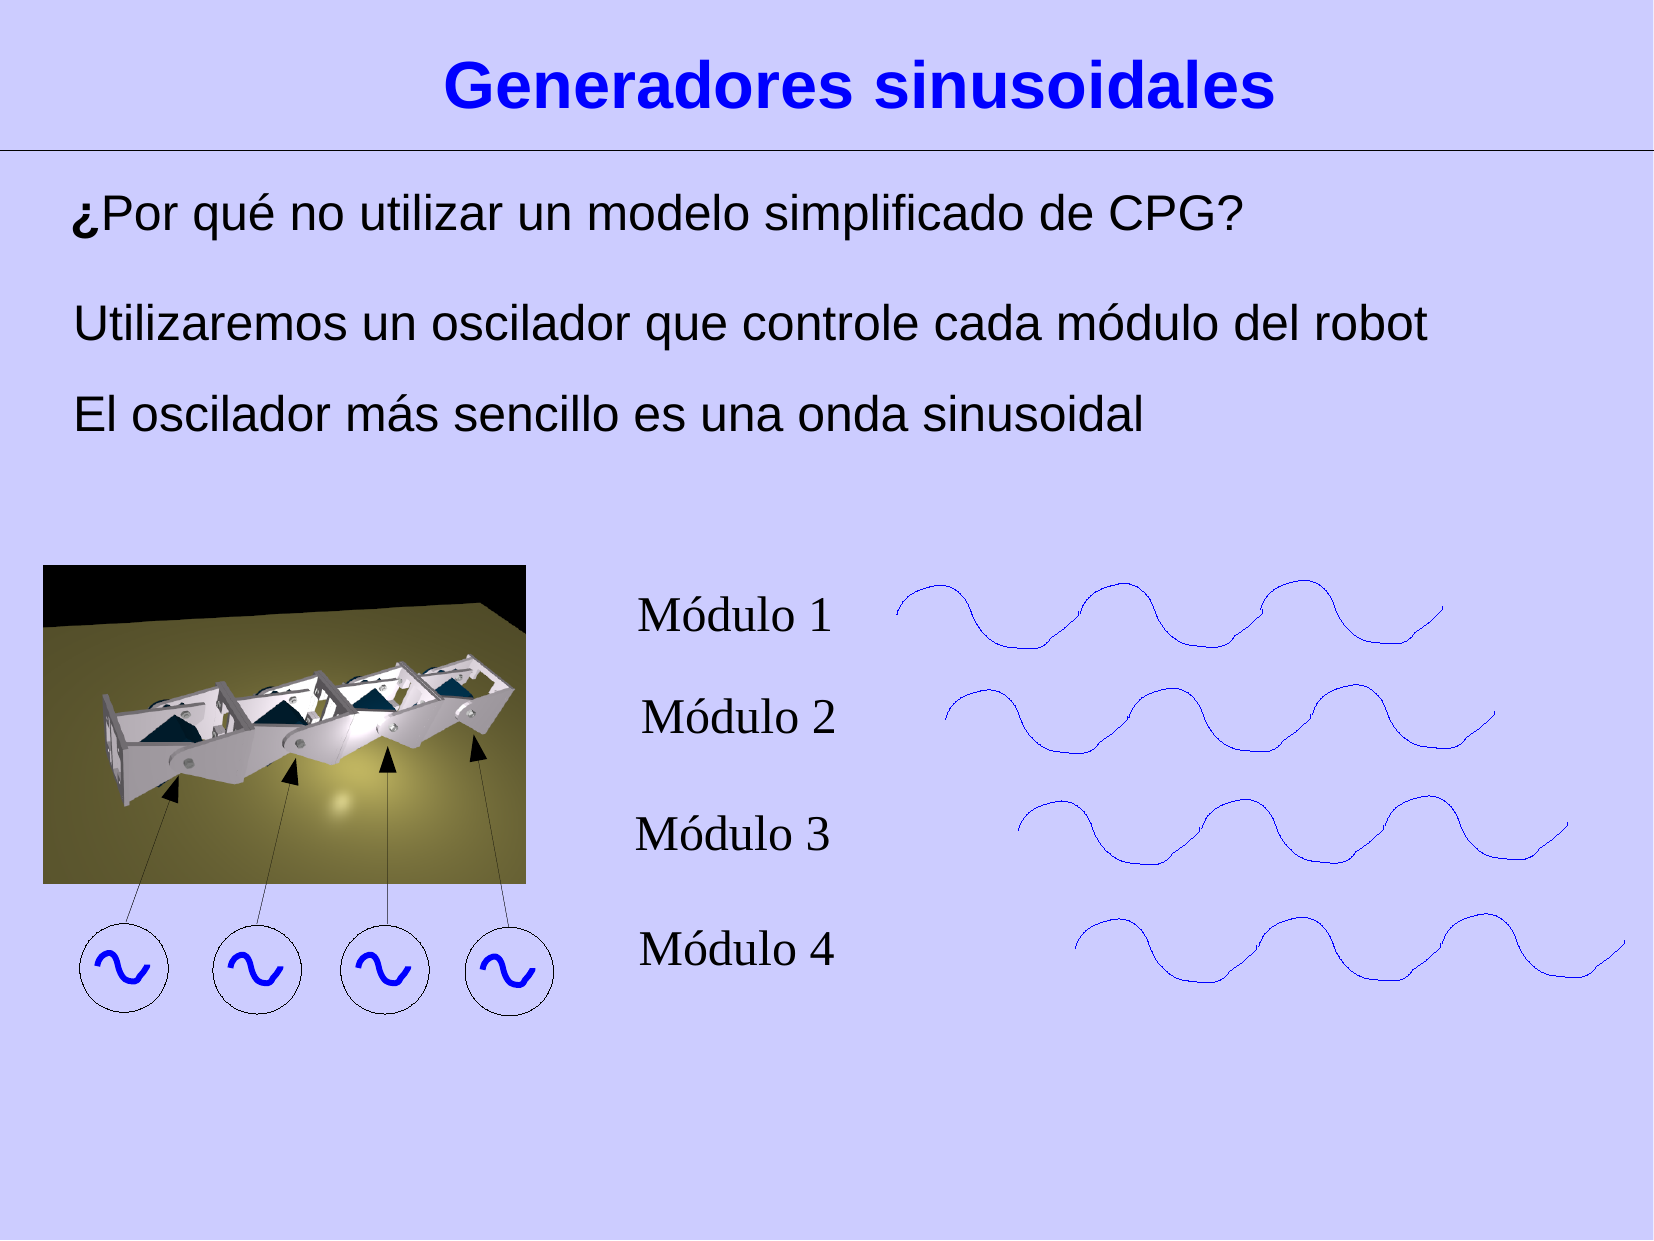

# Generadores sinusoidales
 ¿Por qué no utilizar un modelo simplificado de CPG?
 Utilizaremos un oscilador que controle cada módulo del robot
 El oscilador más sencillo es una onda sinusoidal
Módulo 1
Módulo 2
Módulo 3
Módulo 4